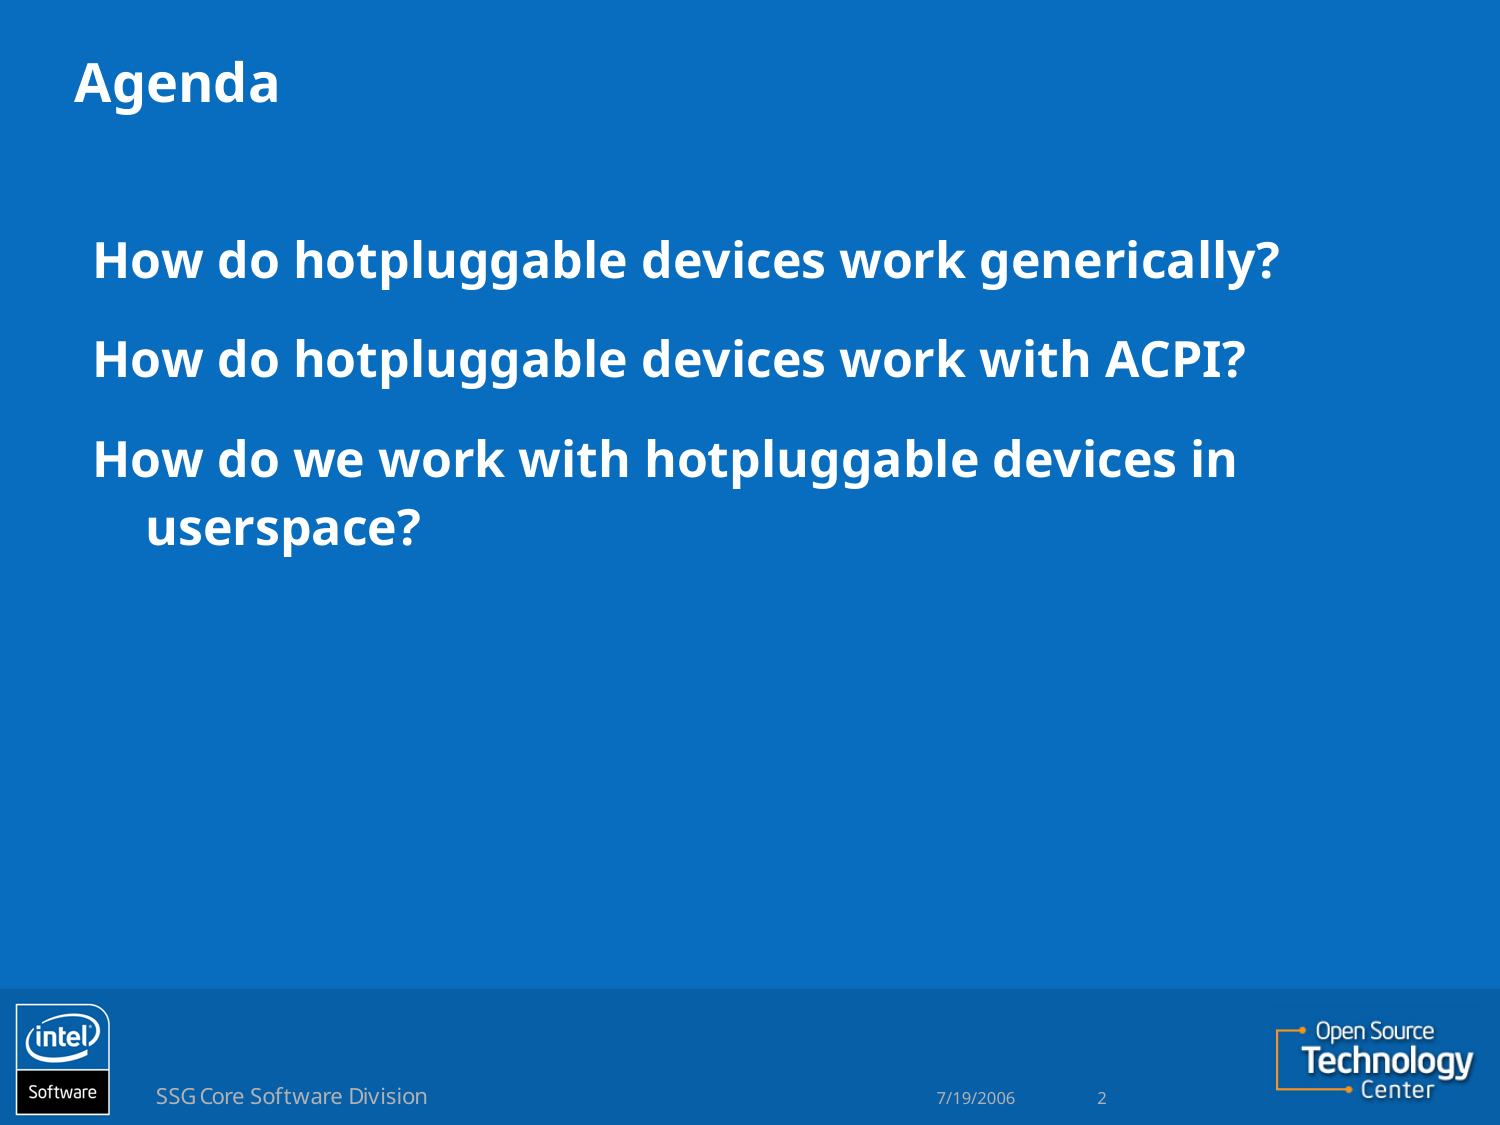

# Agenda
How do hotpluggable devices work generically?
How do hotpluggable devices work with ACPI?
How do we work with hotpluggable devices in userspace?